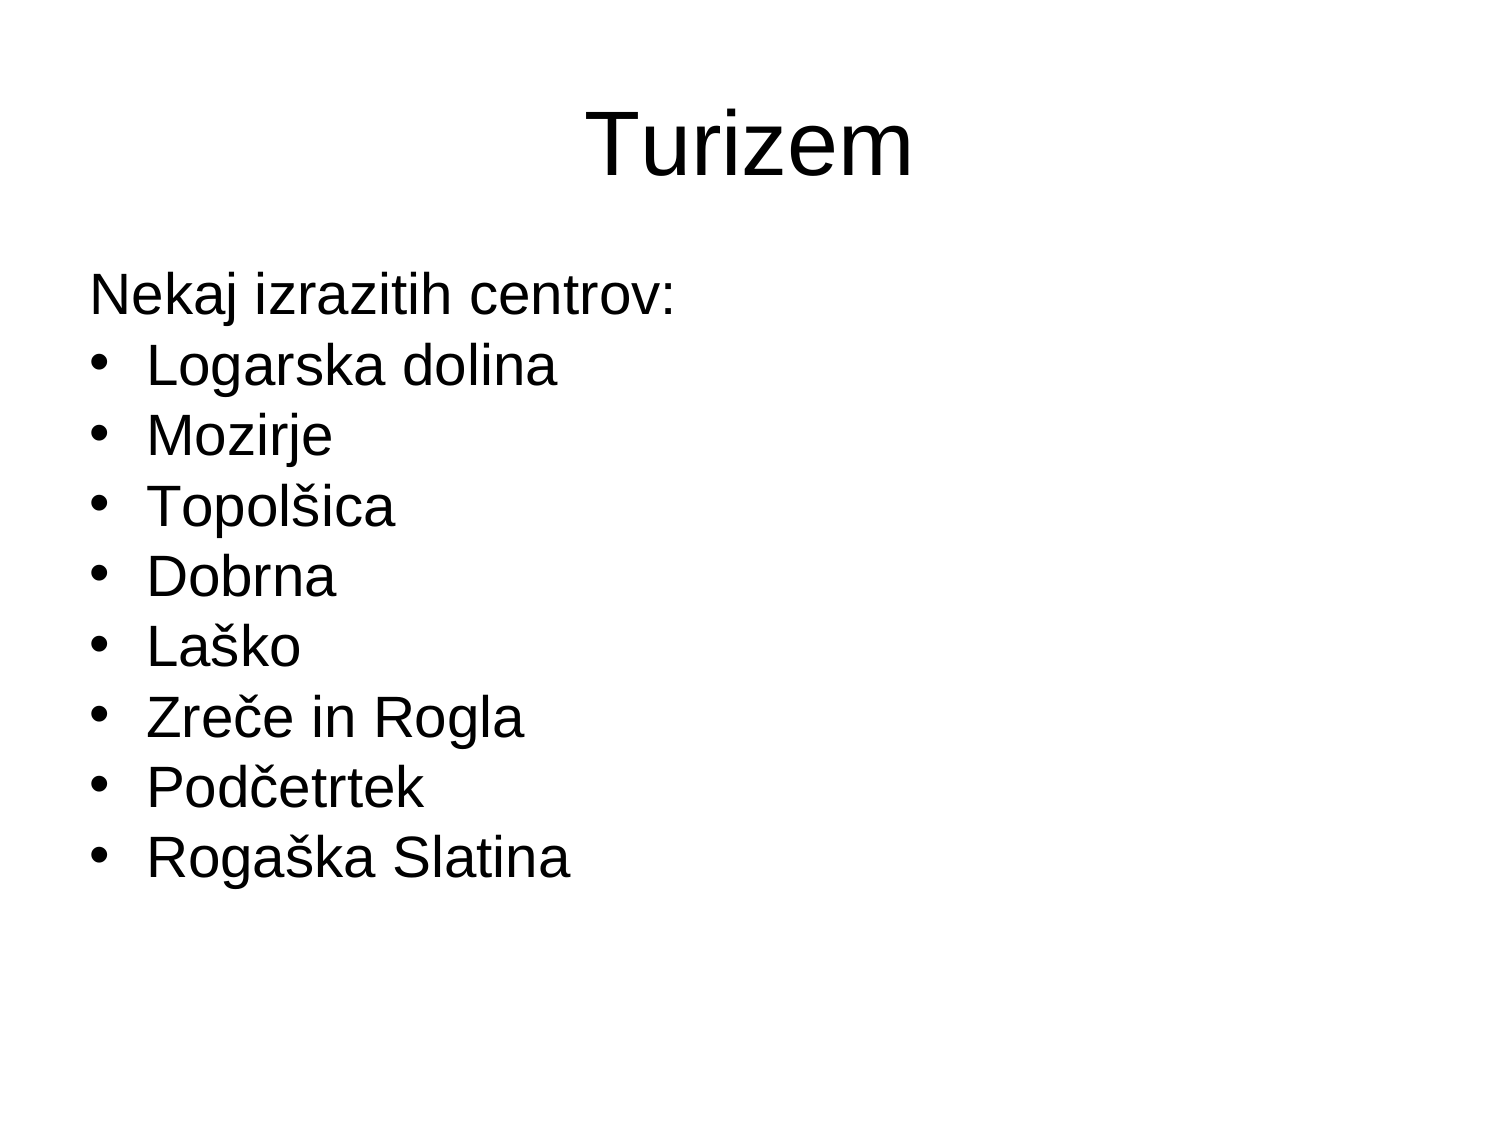

# Turizem
Nekaj izrazitih centrov:
Logarska dolina
Mozirje
Topolšica
Dobrna
Laško
Zreče in Rogla
Podčetrtek
Rogaška Slatina